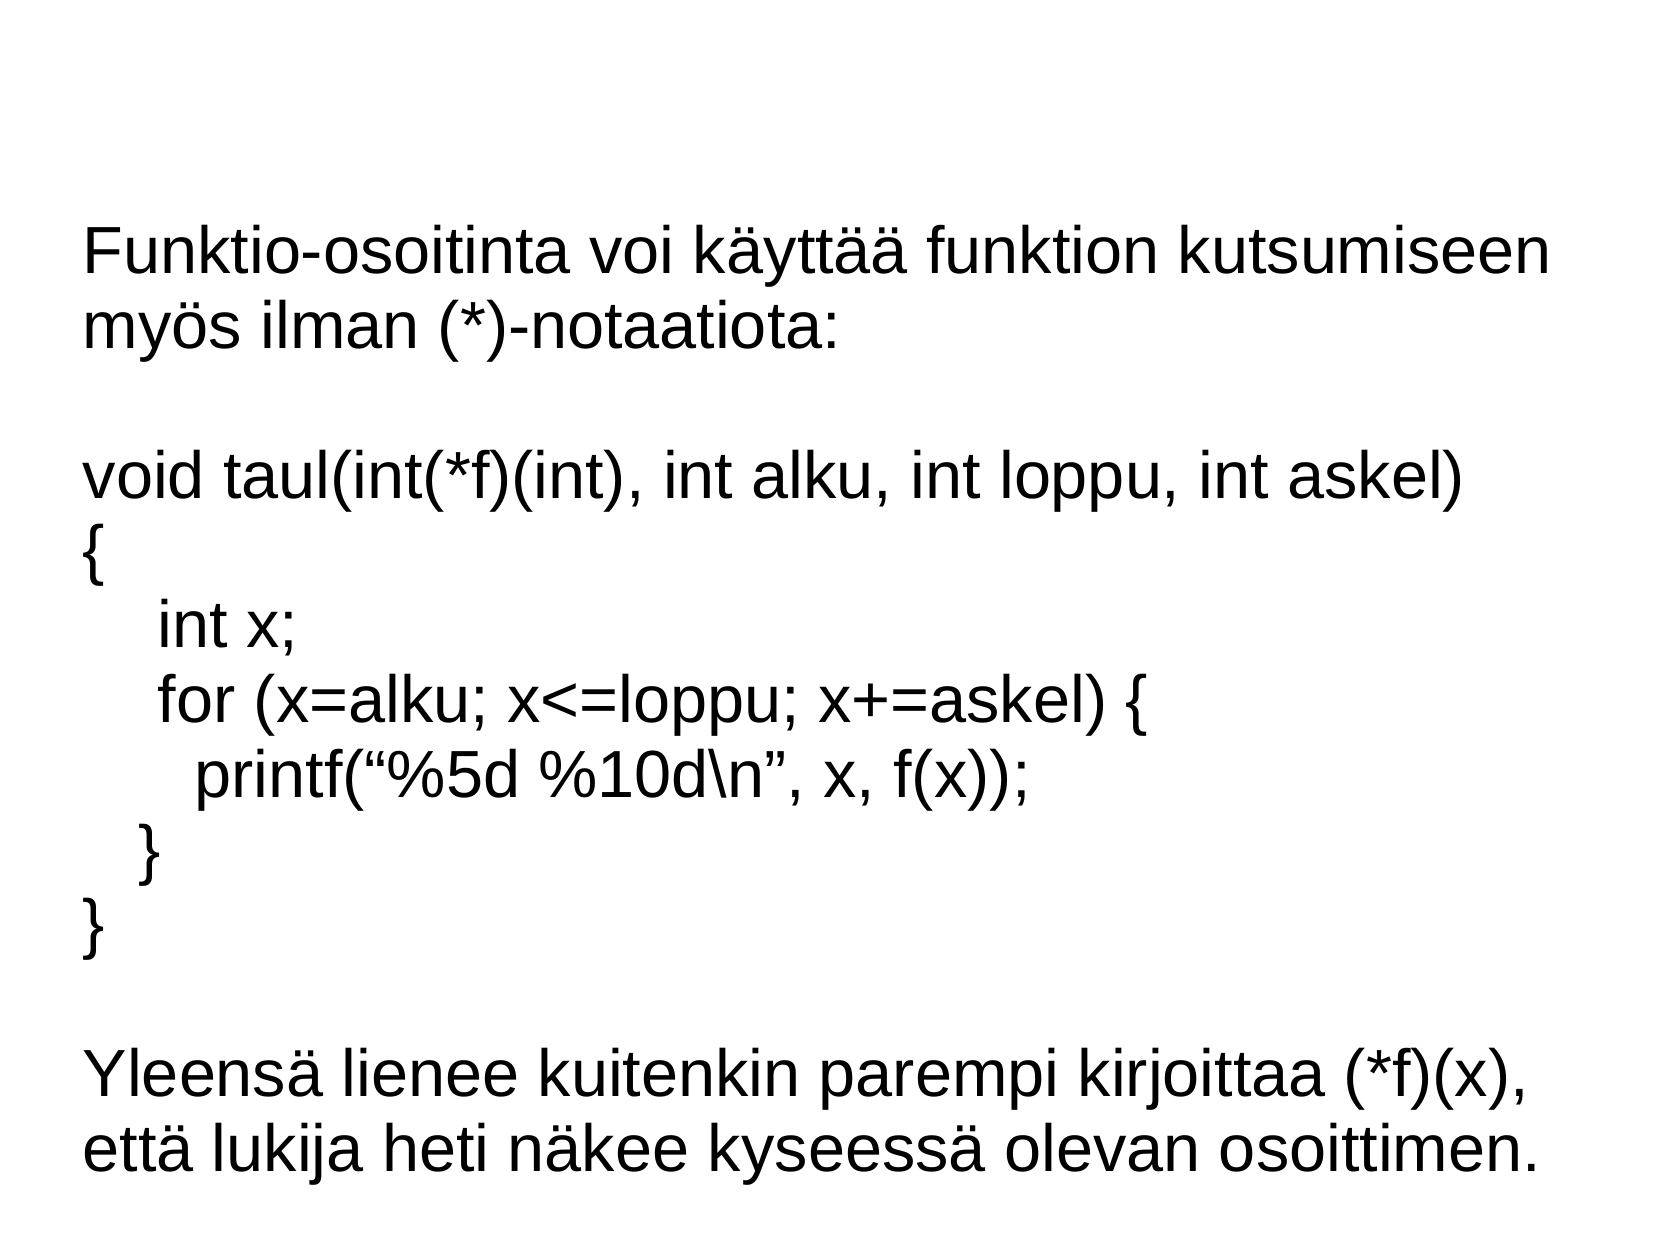

Funktio-osoitinta voi käyttää funktion kutsumiseen myös ilman (*)-notaatiota:
void taul(int(*f)(int), int alku, int loppu, int askel)
{
	int x;
	for (x=alku; x<=loppu; x+=askel) {
	 printf(“%5d %10d\n”, x, f(x));
 }
}
Yleensä lienee kuitenkin parempi kirjoittaa (*f)(x), että lukija heti näkee kyseessä olevan osoittimen.